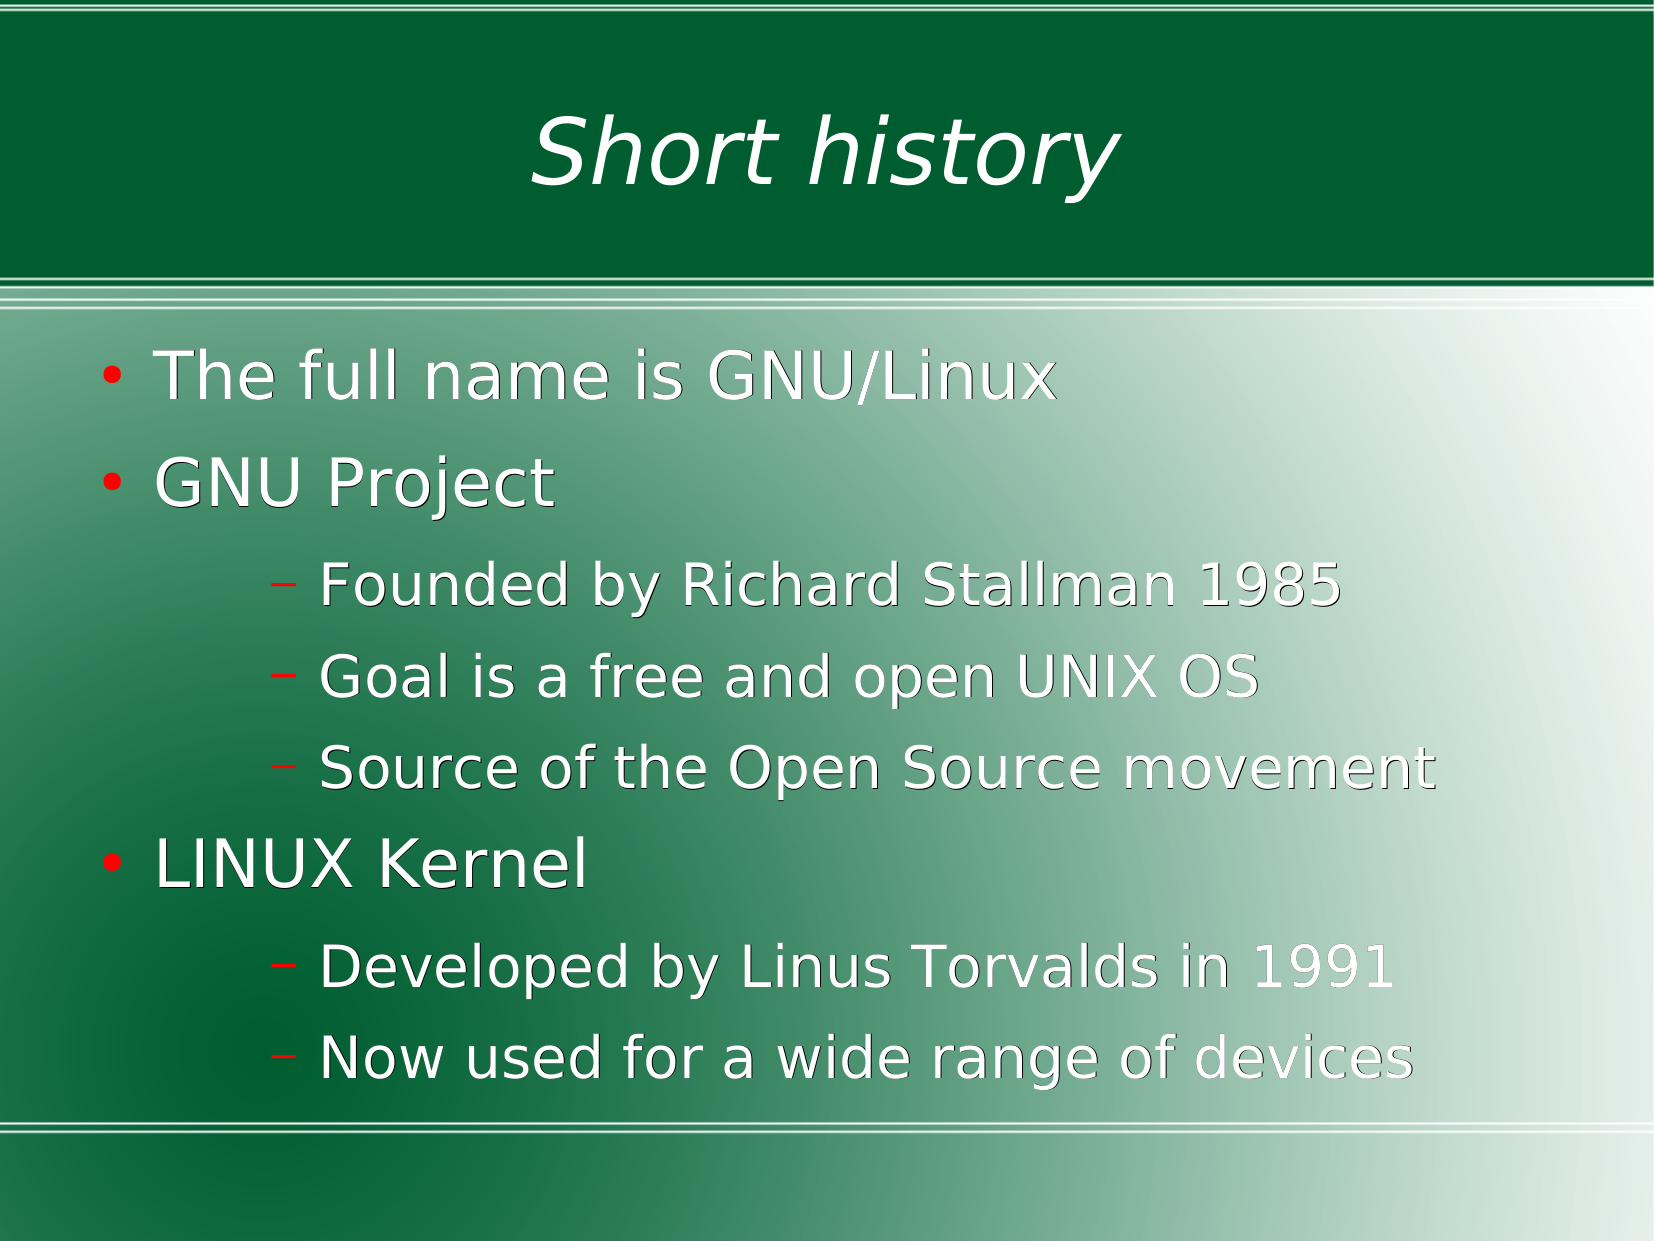

# Short history
The full name is GNU/Linux
GNU Project
Founded by Richard Stallman 1985
Goal is a free and open UNIX OS
Source of the Open Source movement
LINUX Kernel
Developed by Linus Torvalds in 1991
Now used for a wide range of devices